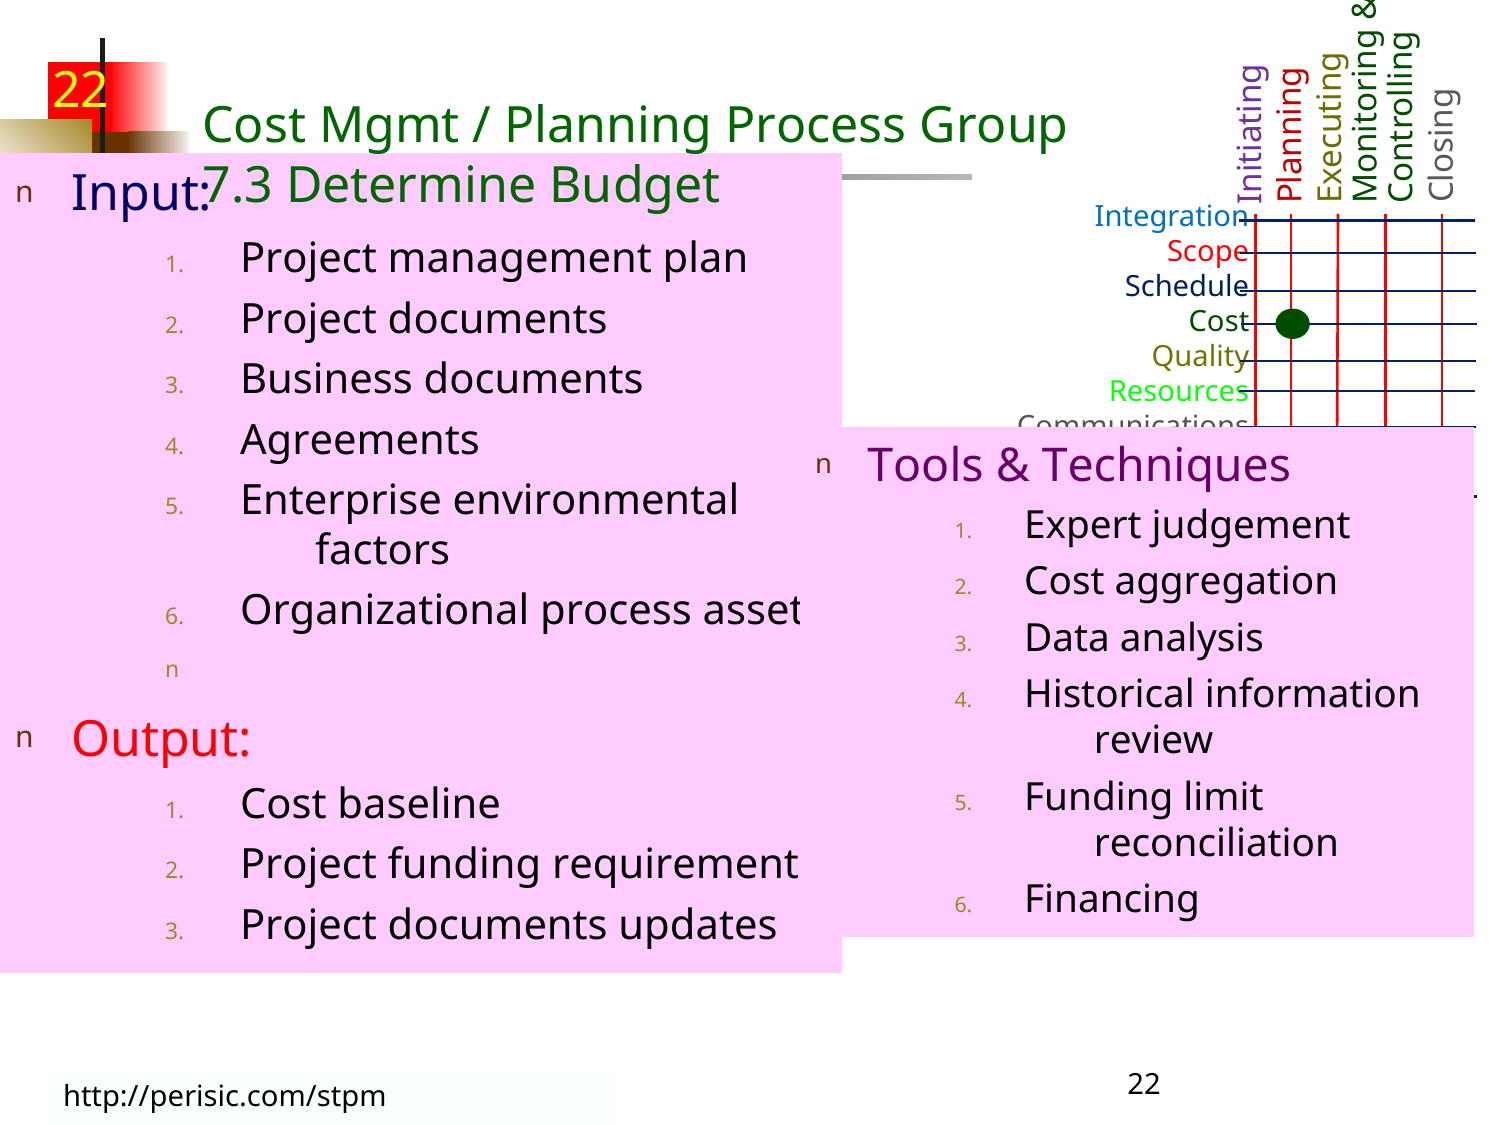

Initiating
Planning
Executing
Monitoring &
Controlling
Closing
Integration
Scope
Schedule
Cost
Quality
Resources
Communications
Risk
Procurement
Stakeholders
Cost Mgmt / Planning Process Group
7.3 Determine Budget
# Input:
Project management plan
Project documents
Business documents
Agreements
Enterprise environmental factors
Organizational process assets
Output:
Cost baseline
Project funding requirements
Project documents updates
Tools & Techniques
Expert judgement
Cost aggregation
Data analysis
Historical information review
Funding limit reconciliation
Financing
21
http://perisic.com/stpm